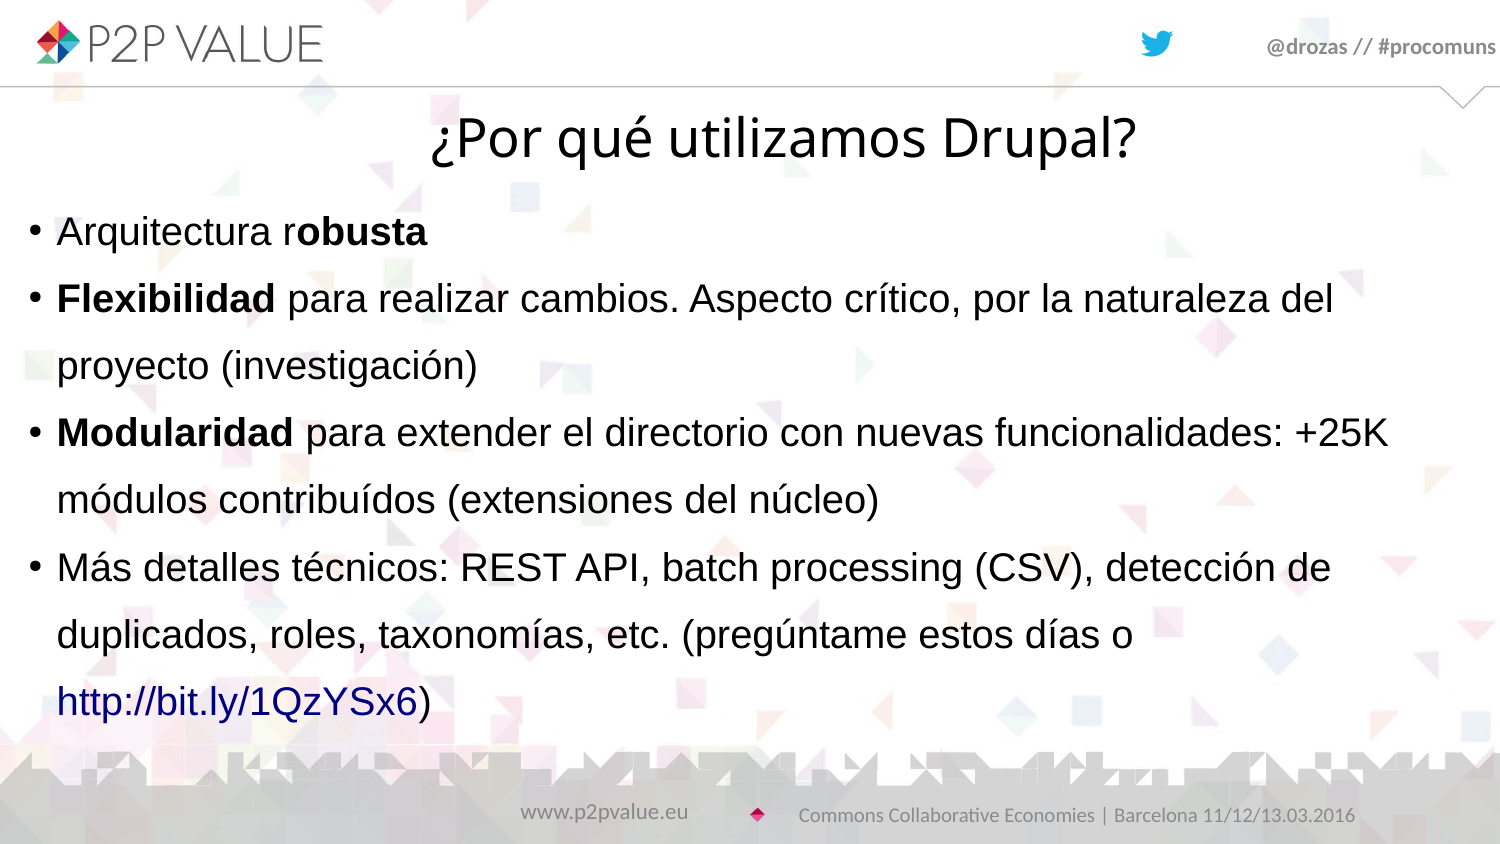

@drozas // #procomuns
# ¿Por qué utilizamos Drupal?
Arquitectura robusta
Flexibilidad para realizar cambios. Aspecto crítico, por la naturaleza del proyecto (investigación)
Modularidad para extender el directorio con nuevas funcionalidades: +25K módulos contribuídos (extensiones del núcleo)
Más detalles técnicos: REST API, batch processing (CSV), detección de duplicados, roles, taxonomías, etc. (pregúntame estos días o http://bit.ly/1QzYSx6)
www.p2pvalue.eu
Commons Collaborative Economies | Barcelona 11/12/13.03.2016